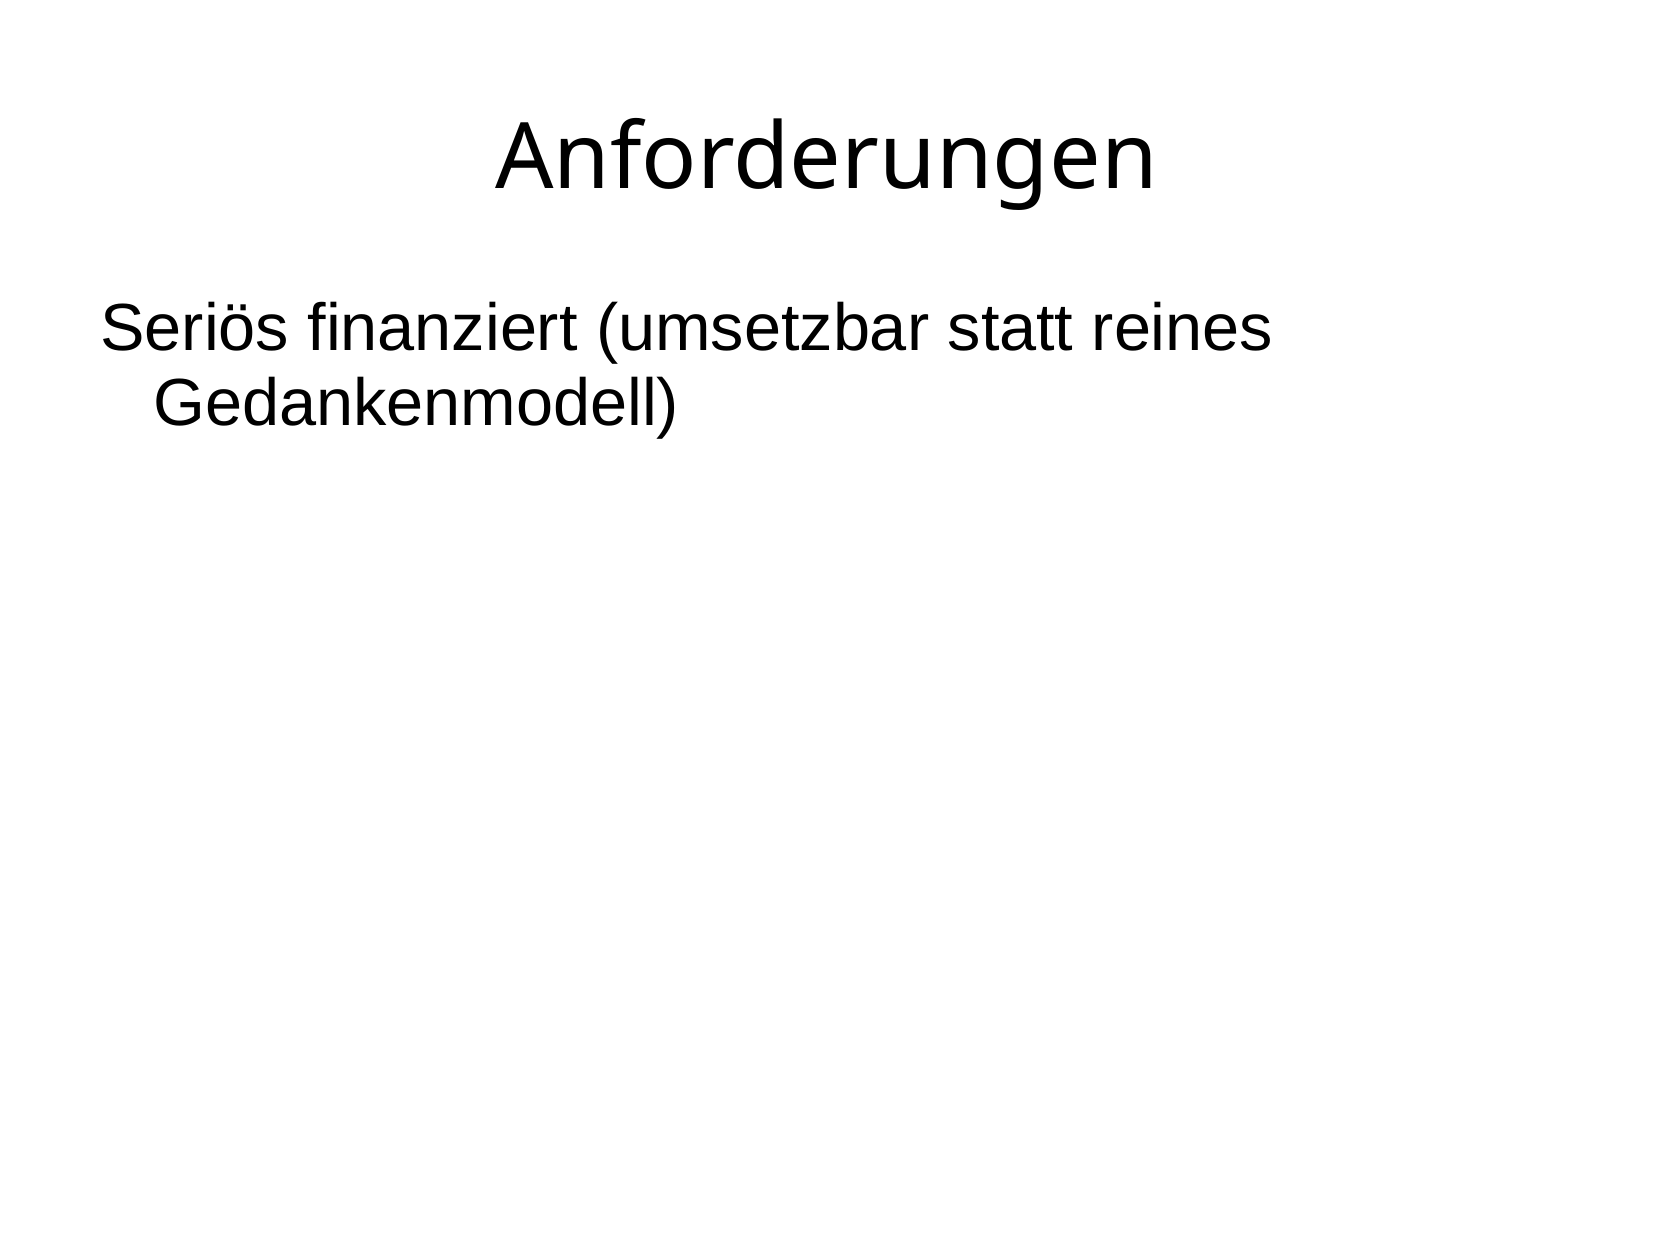

# Anforderungen
Seriös finanziert (umsetzbar statt reines Gedankenmodell)